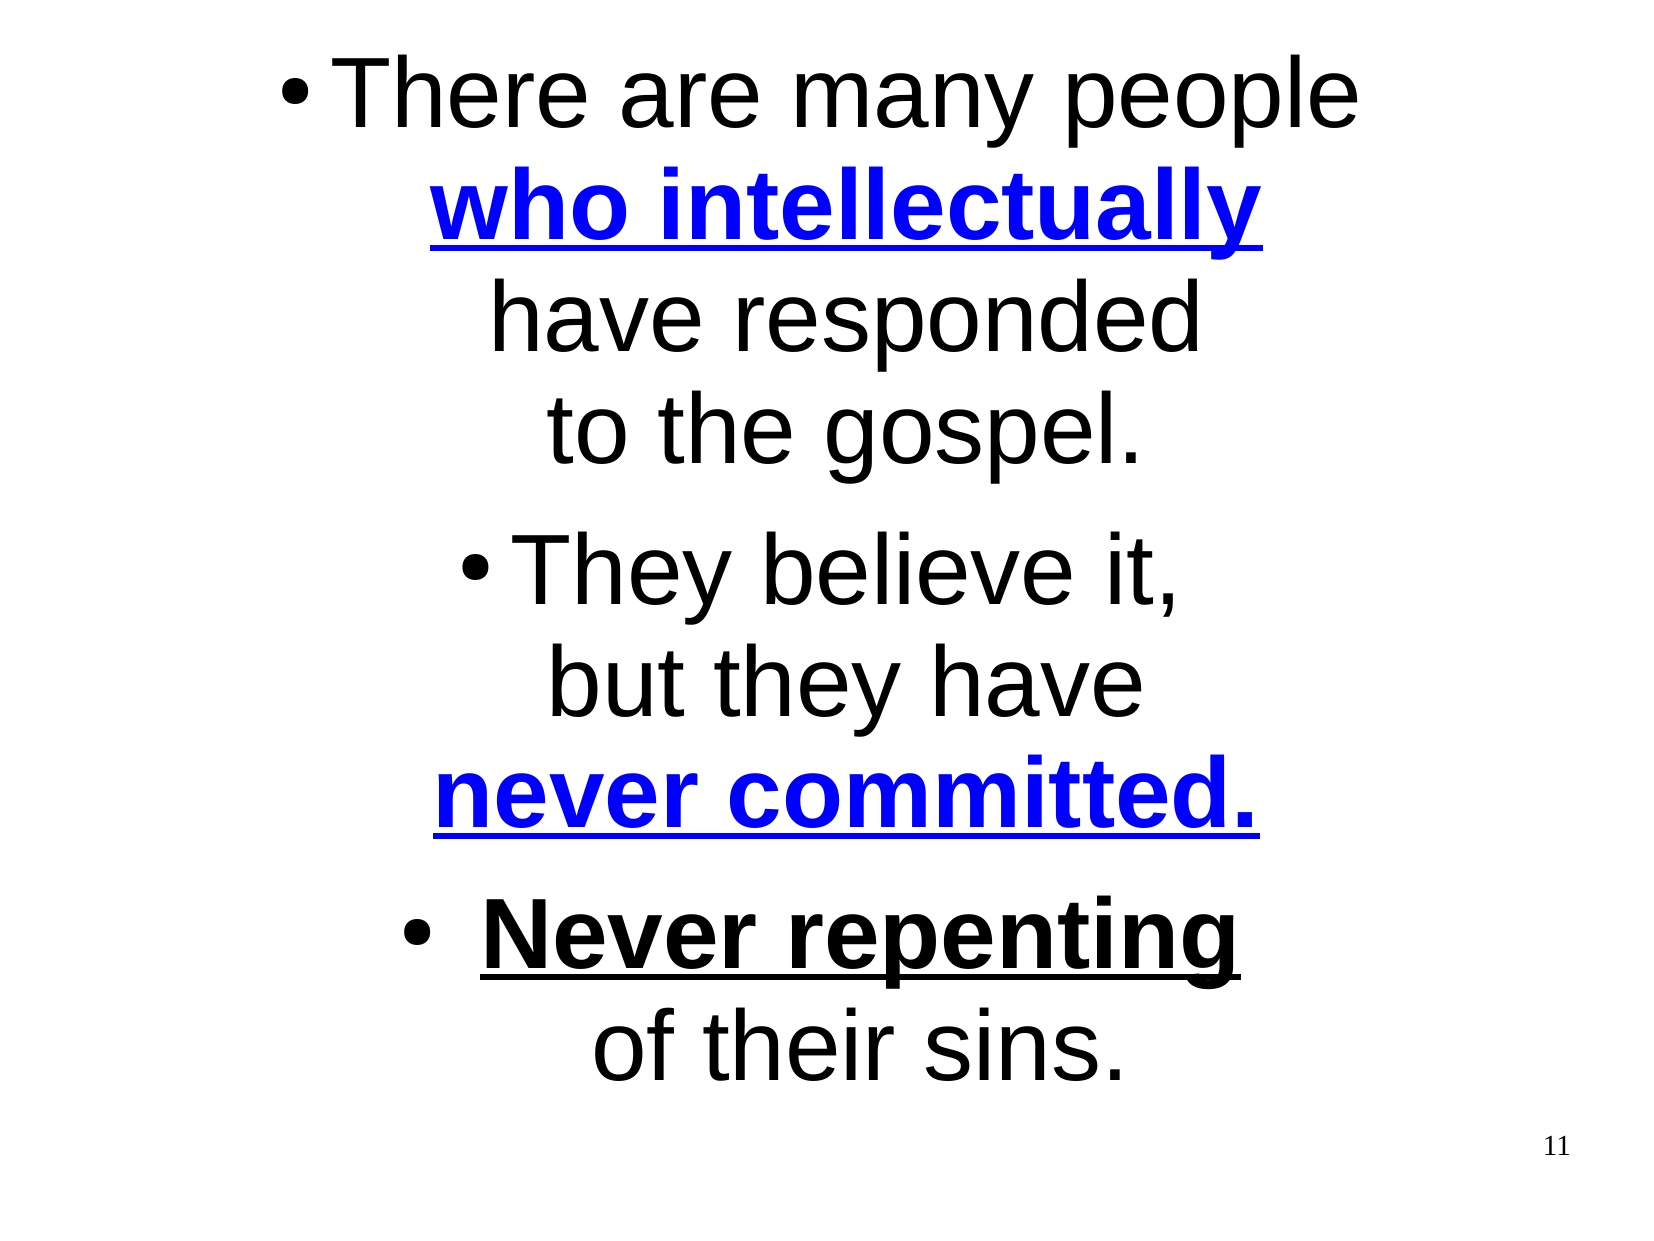

# There are many people who intellectually have responded to the gospel.
They believe it,
but they have
never committed.
 Never repenting
of their sins.
11